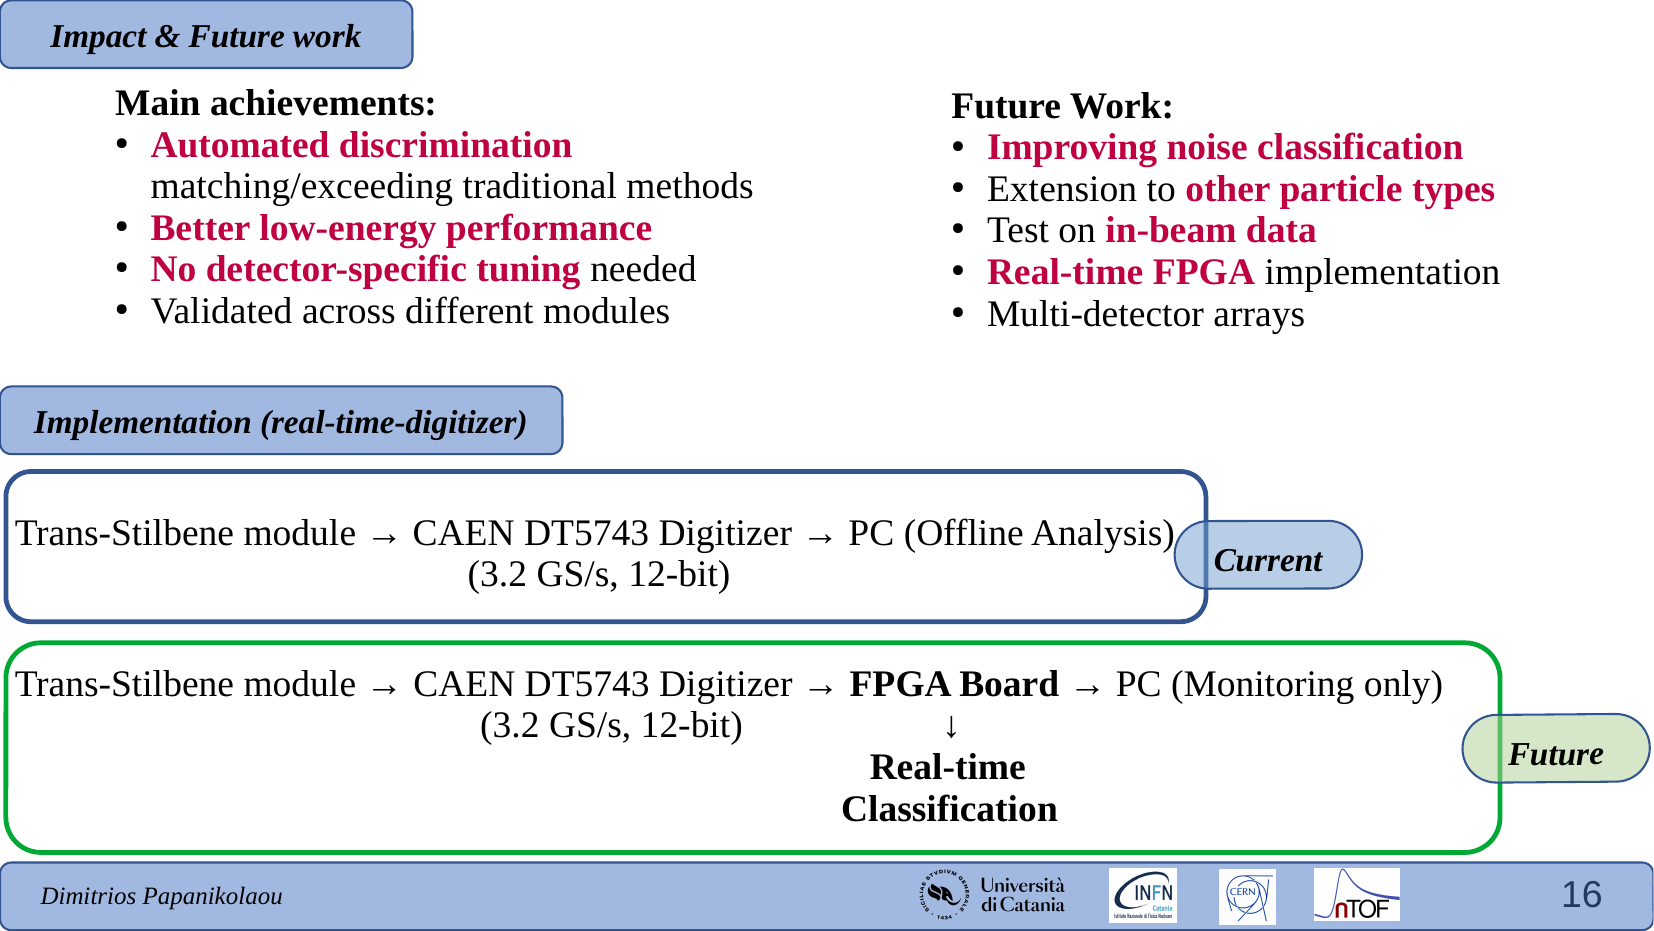

Impact & Future work
Main achievements:
Automated discrimination matching/exceeding traditional methods
Better low-energy performance
No detector-specific tuning needed
Validated across different modules
Future Work:
Improving noise classification
Extension to other particle types
Test on in-beam data
Real-time FPGA implementation
Multi-detector arrays
Implementation (real-time-digitizer)
Trans-Stilbene module → CAEN DT5743 Digitizer → PC (Offline Analysis)
 	 	 (3.2 GS/s, 12-bit)
Current
Trans-Stilbene module → CAEN DT5743 Digitizer → FPGA Board → PC (Monitoring only)
 (3.2 GS/s, 12-bit) ↓
 Real-time
 Classification
Future
Dimitrios Papanikolaou